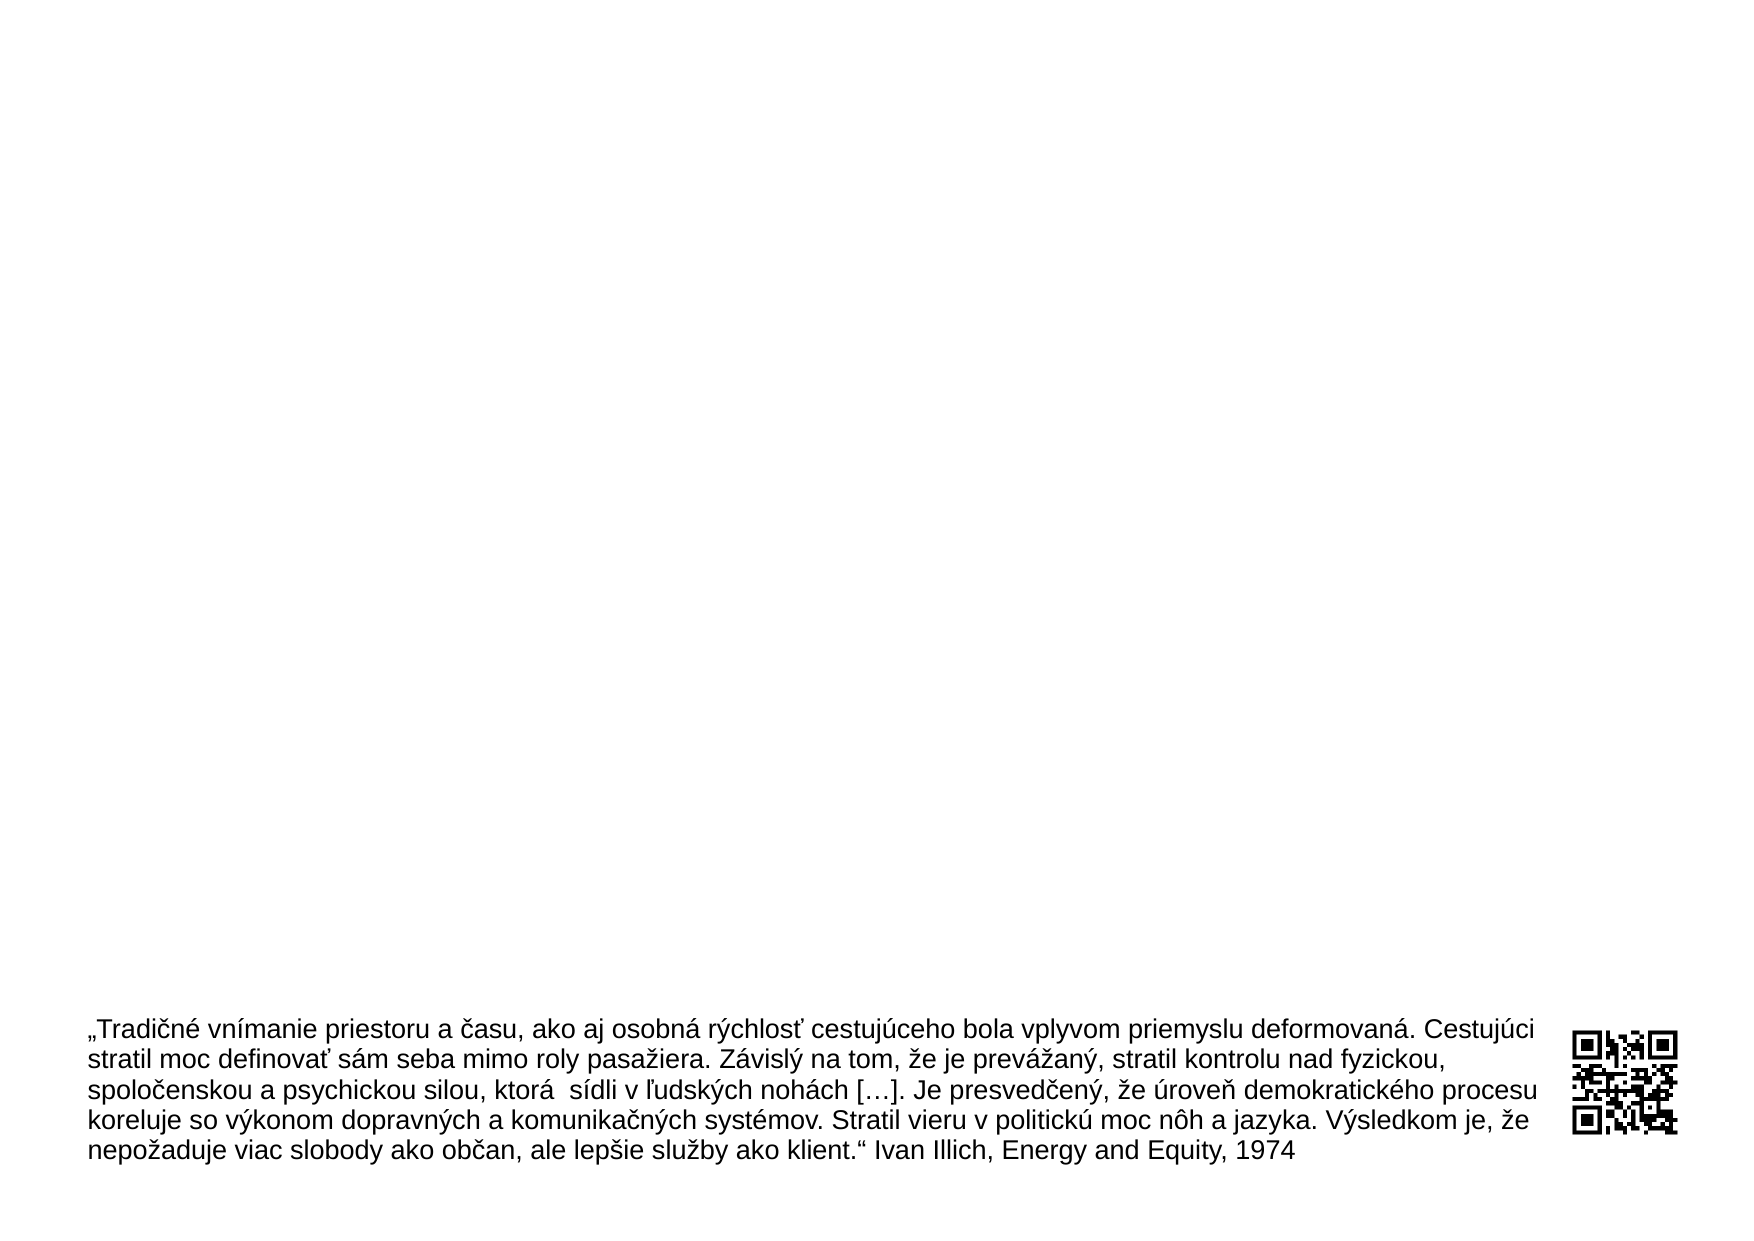

# „Tradičné vnímanie priestoru a času, ako aj osobná rýchlosť cestujúceho bola vplyvom priemyslu deformovaná. Cestujúci stratil moc definovať sám seba mimo roly pasažiera. Závislý na tom, že je prevážaný, stratil kontrolu nad fyzickou, spoločenskou a psychickou silou, ktorá sídli v ľudských nohách […]. Je presvedčený, že úroveň demokratického procesu koreluje so výkonom dopravných a komunikačných systémov. Stratil vieru v politickú moc nôh a jazyka. Výsledkom je, že nepožaduje viac slobody ako občan, ale lepšie služby ako klient.“ Ivan Illich, Energy and Equity, 1974